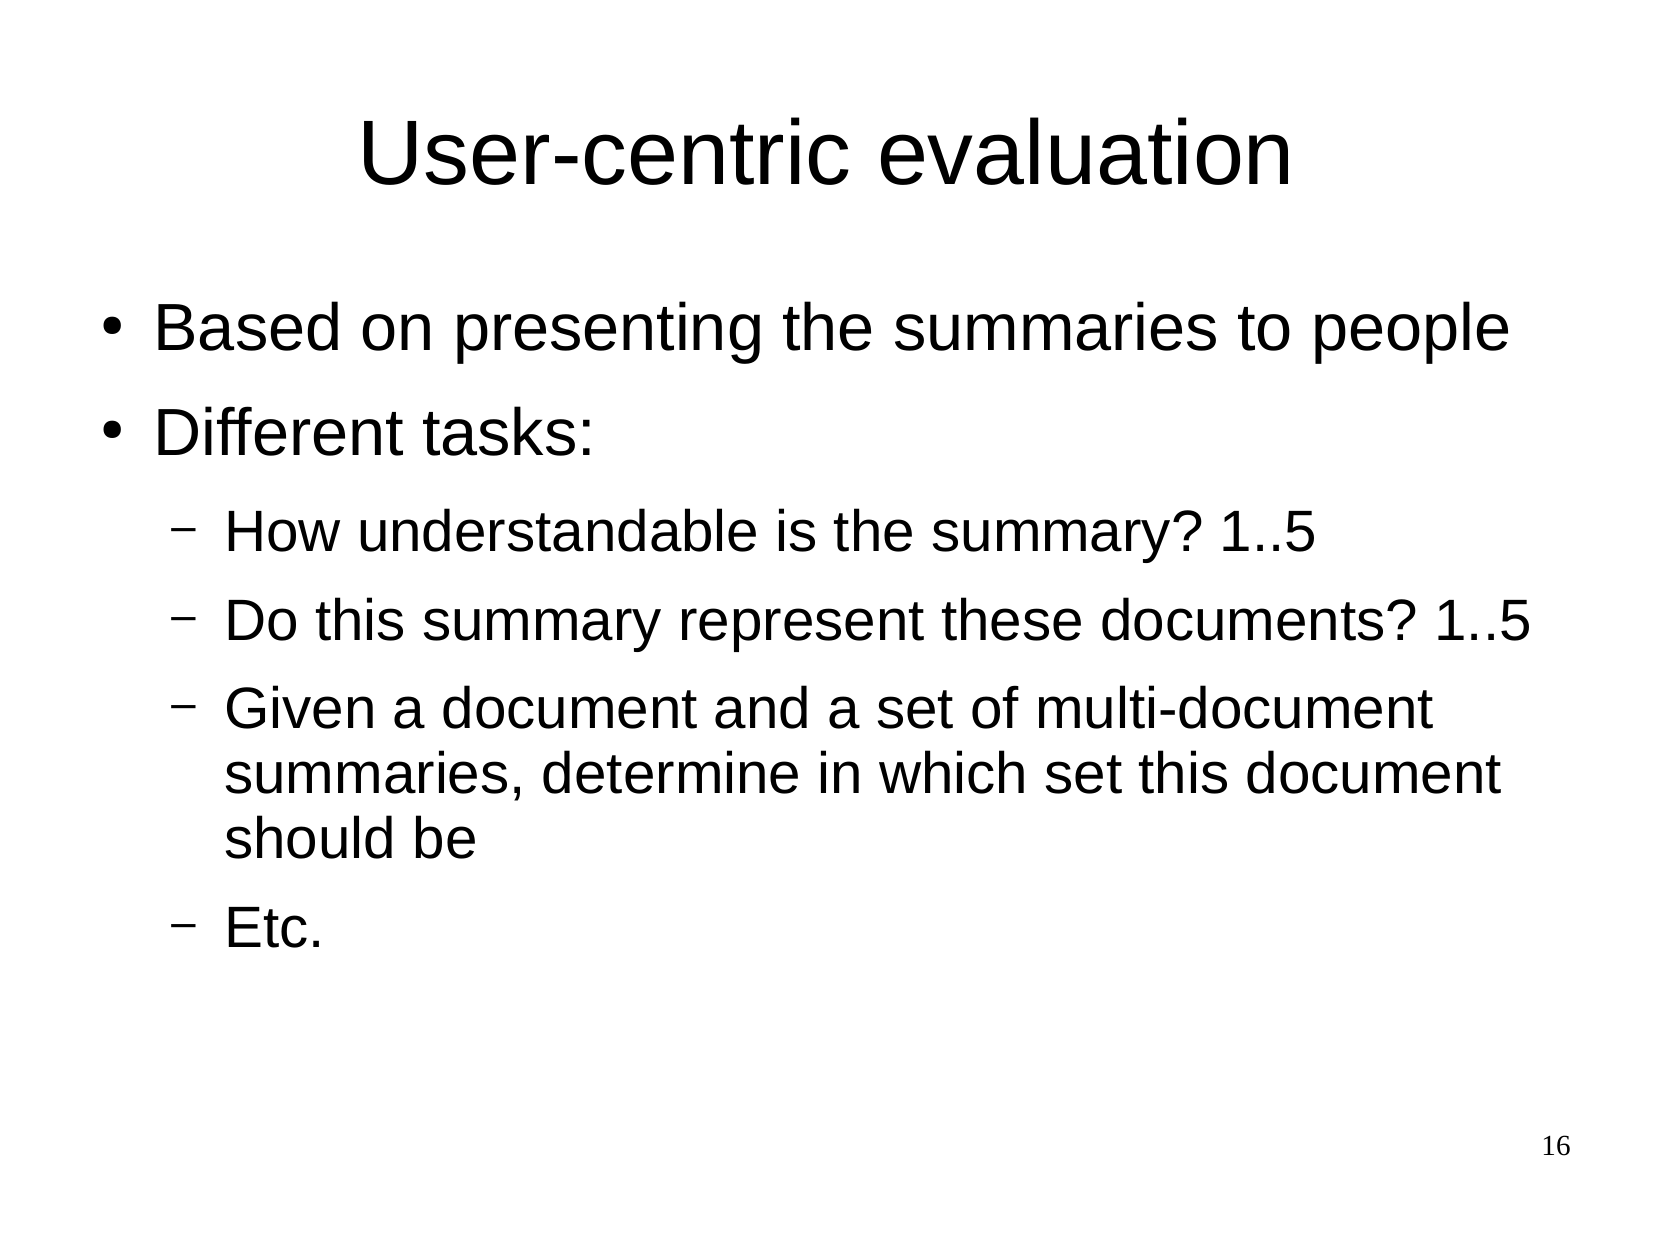

# User-centric evaluation
Based on presenting the summaries to people
Different tasks:
How understandable is the summary? 1..5
Do this summary represent these documents? 1..5
Given a document and a set of multi-document summaries, determine in which set this document should be
Etc.
16